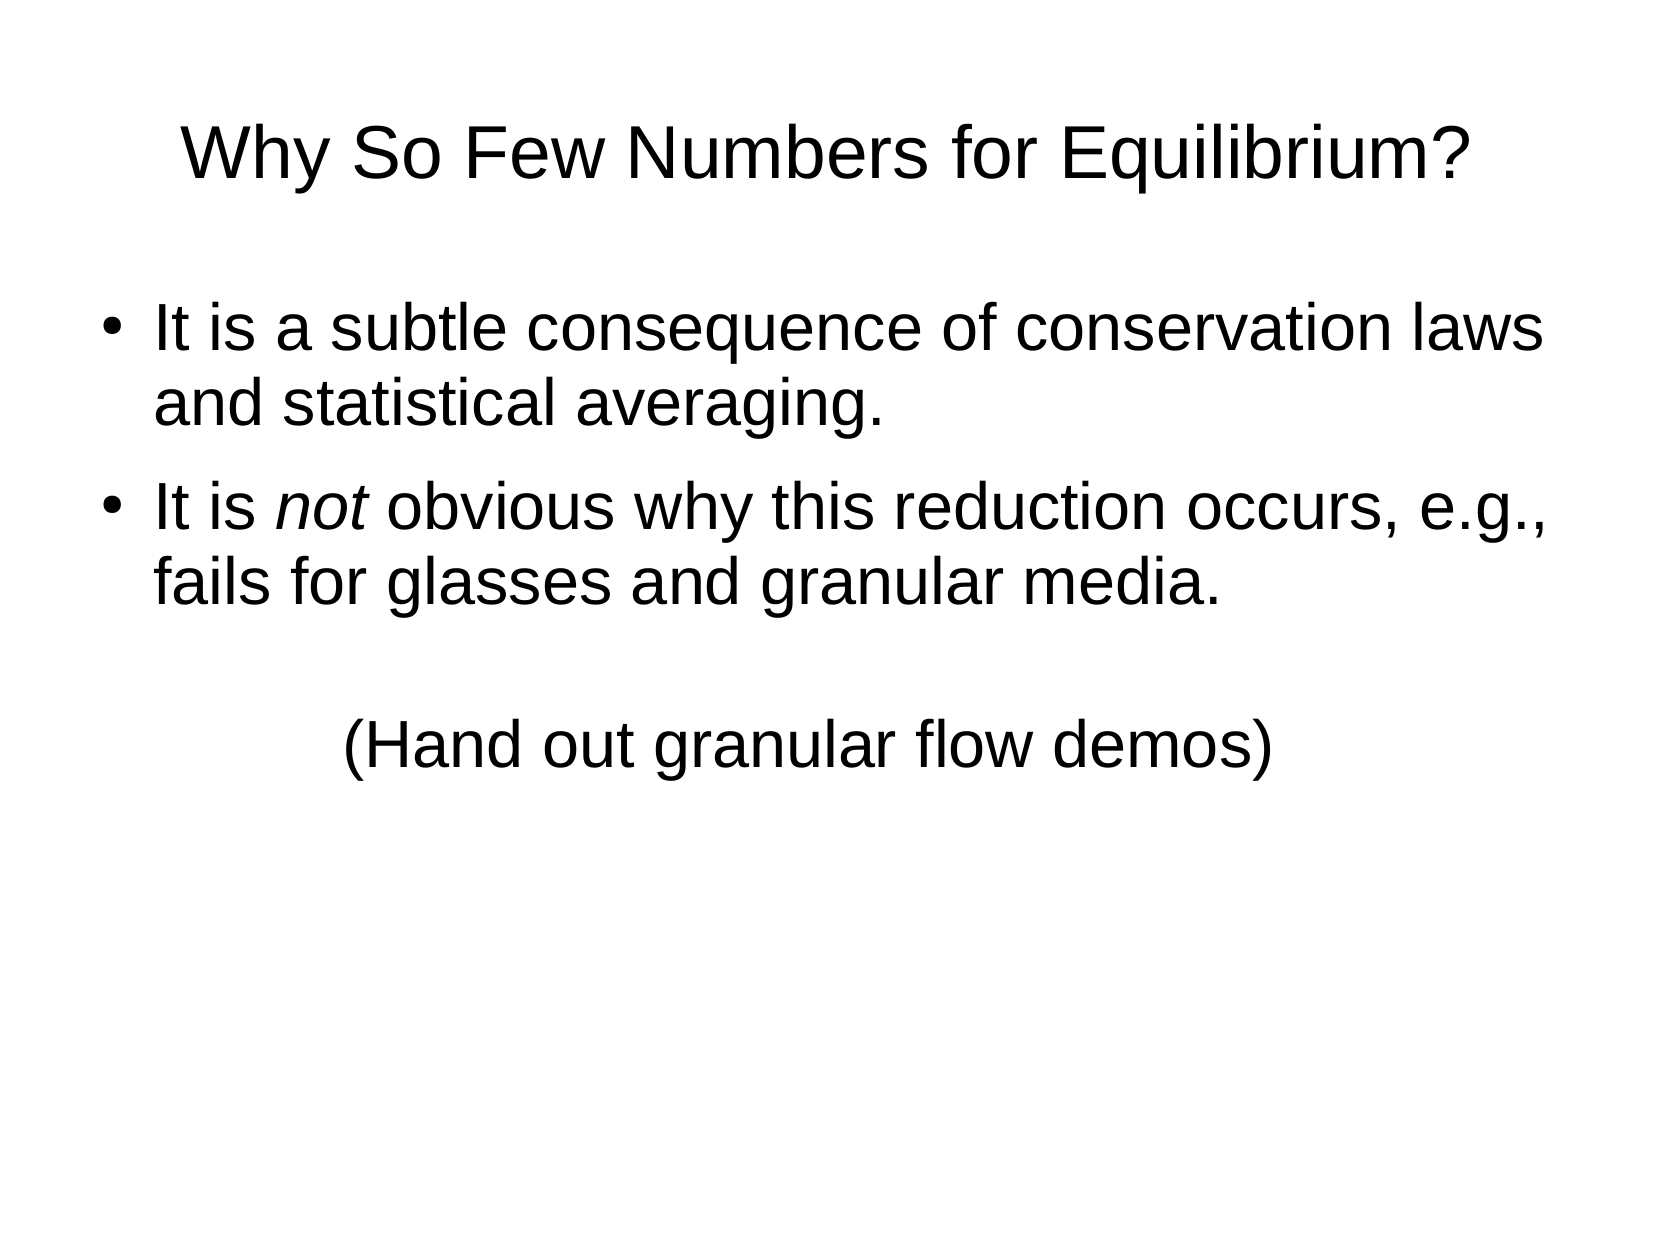

# Why So Few Numbers for Equilibrium?
It is a subtle consequence of conservation laws and statistical averaging.
It is not obvious why this reduction occurs, e.g., fails for glasses and granular media.
(Hand out granular flow demos)